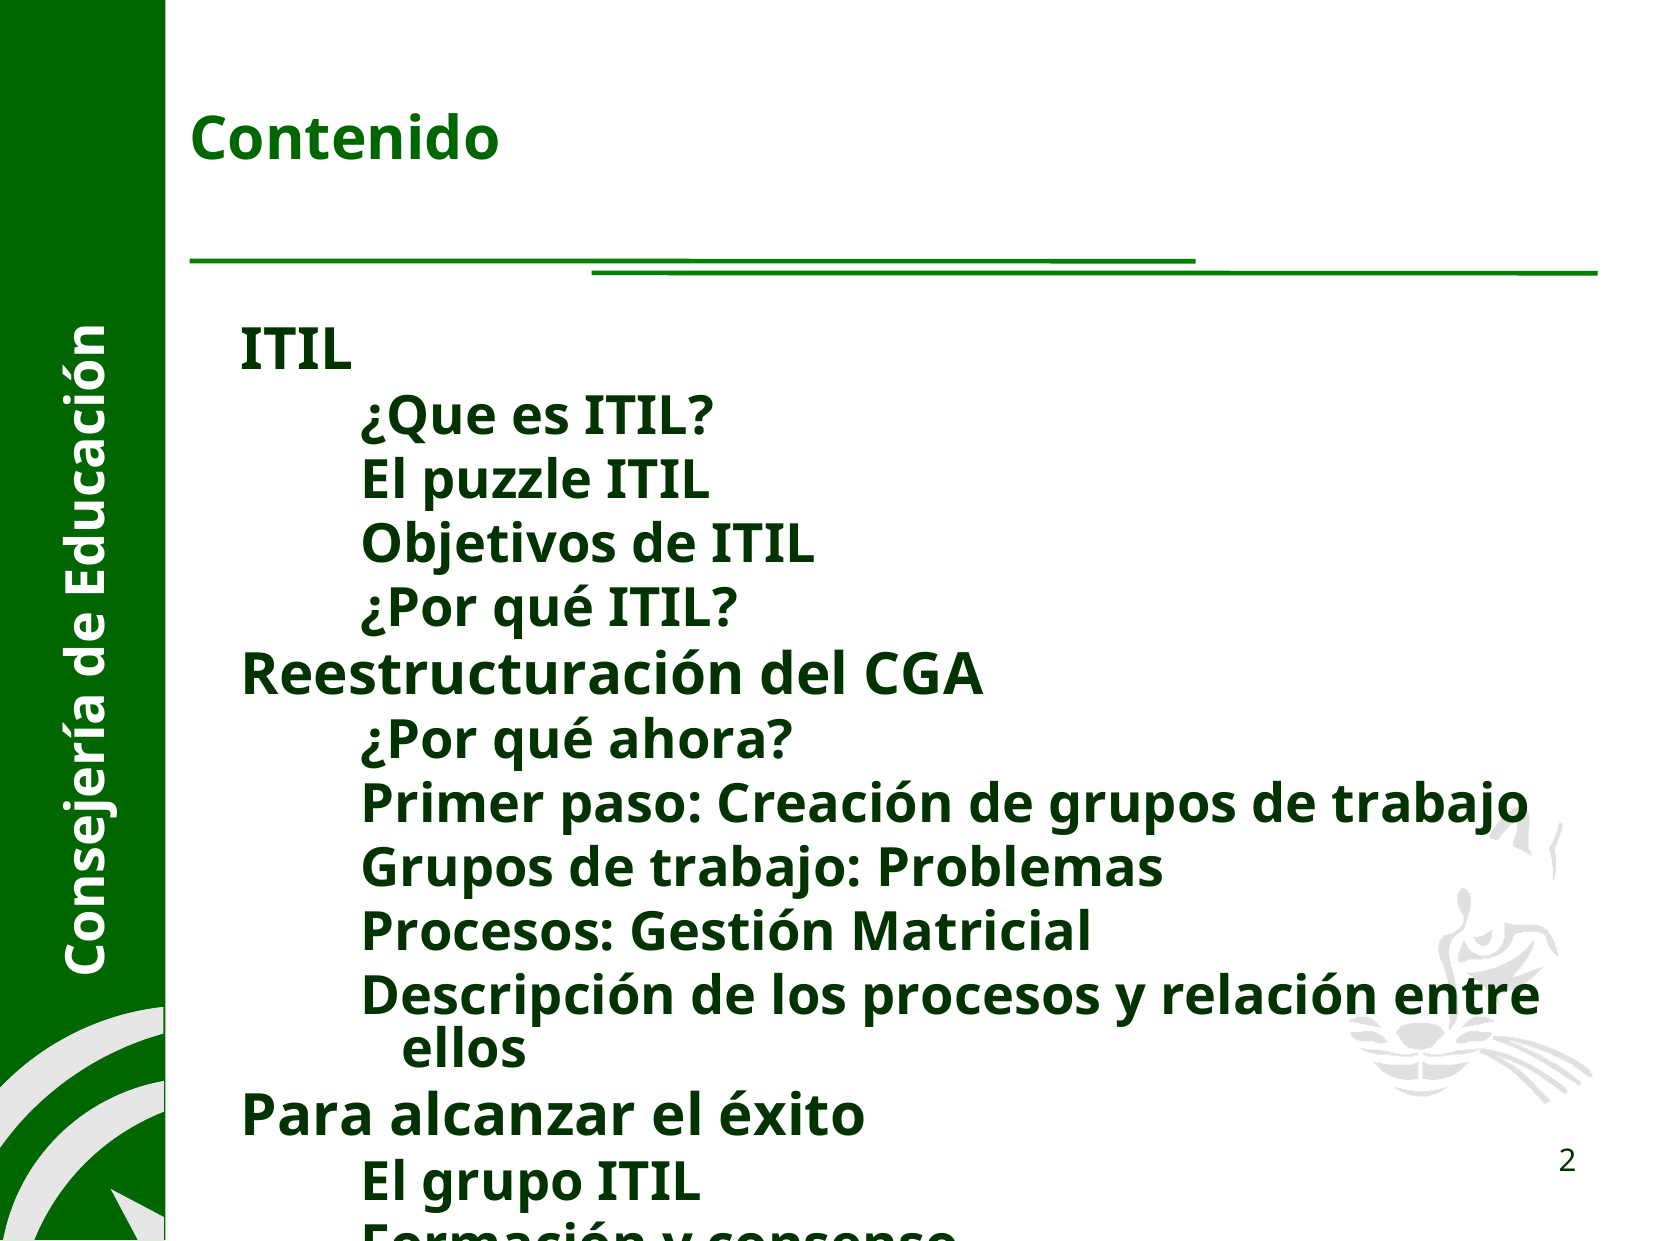

# Contenido
ITIL
¿Que es ITIL?
El puzzle ITIL
Objetivos de ITIL
¿Por qué ITIL?
Reestructuración del CGA
¿Por qué ahora?
Primer paso: Creación de grupos de trabajo
Grupos de trabajo: Problemas
Procesos: Gestión Matricial
Descripción de los procesos y relación entre ellos
Para alcanzar el éxito
El grupo ITIL
Formación y consenso
2